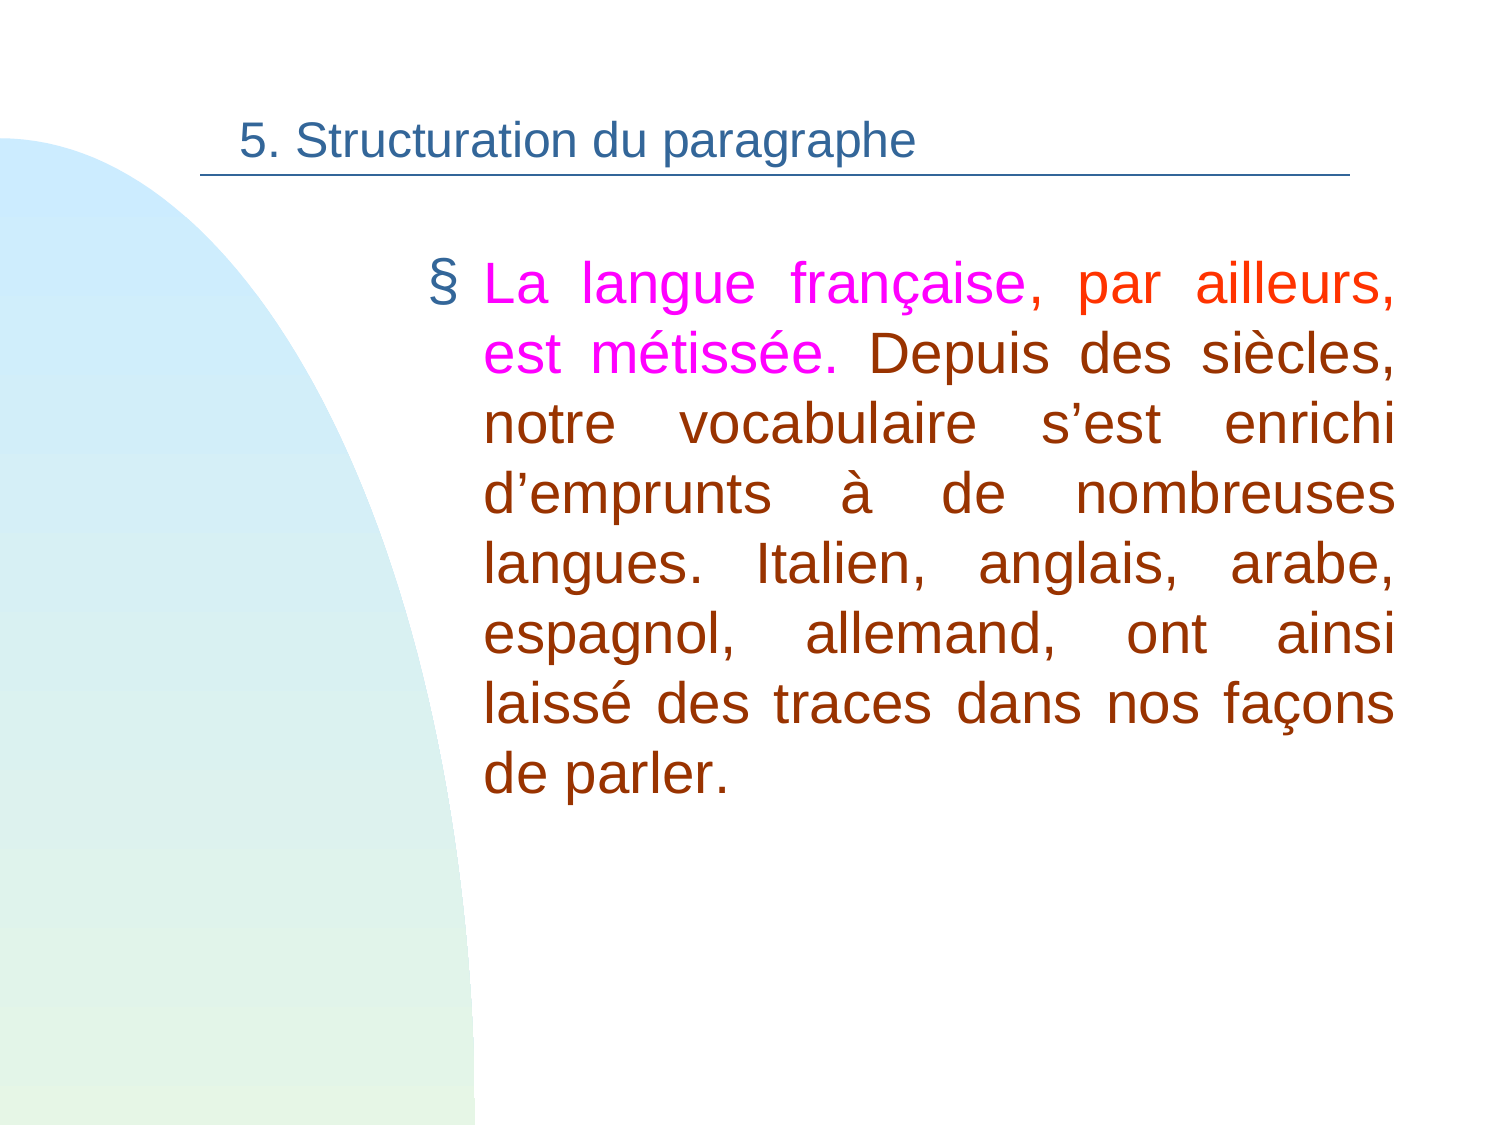

5. Structuration du paragraphe
# La langue française, par ailleurs, est métissée. Depuis des siècles, notre vocabulaire s’est enrichi d’emprunts à de nombreuses langues. Italien, anglais, arabe, espagnol, allemand, ont ainsi laissé des traces dans nos façons de parler.